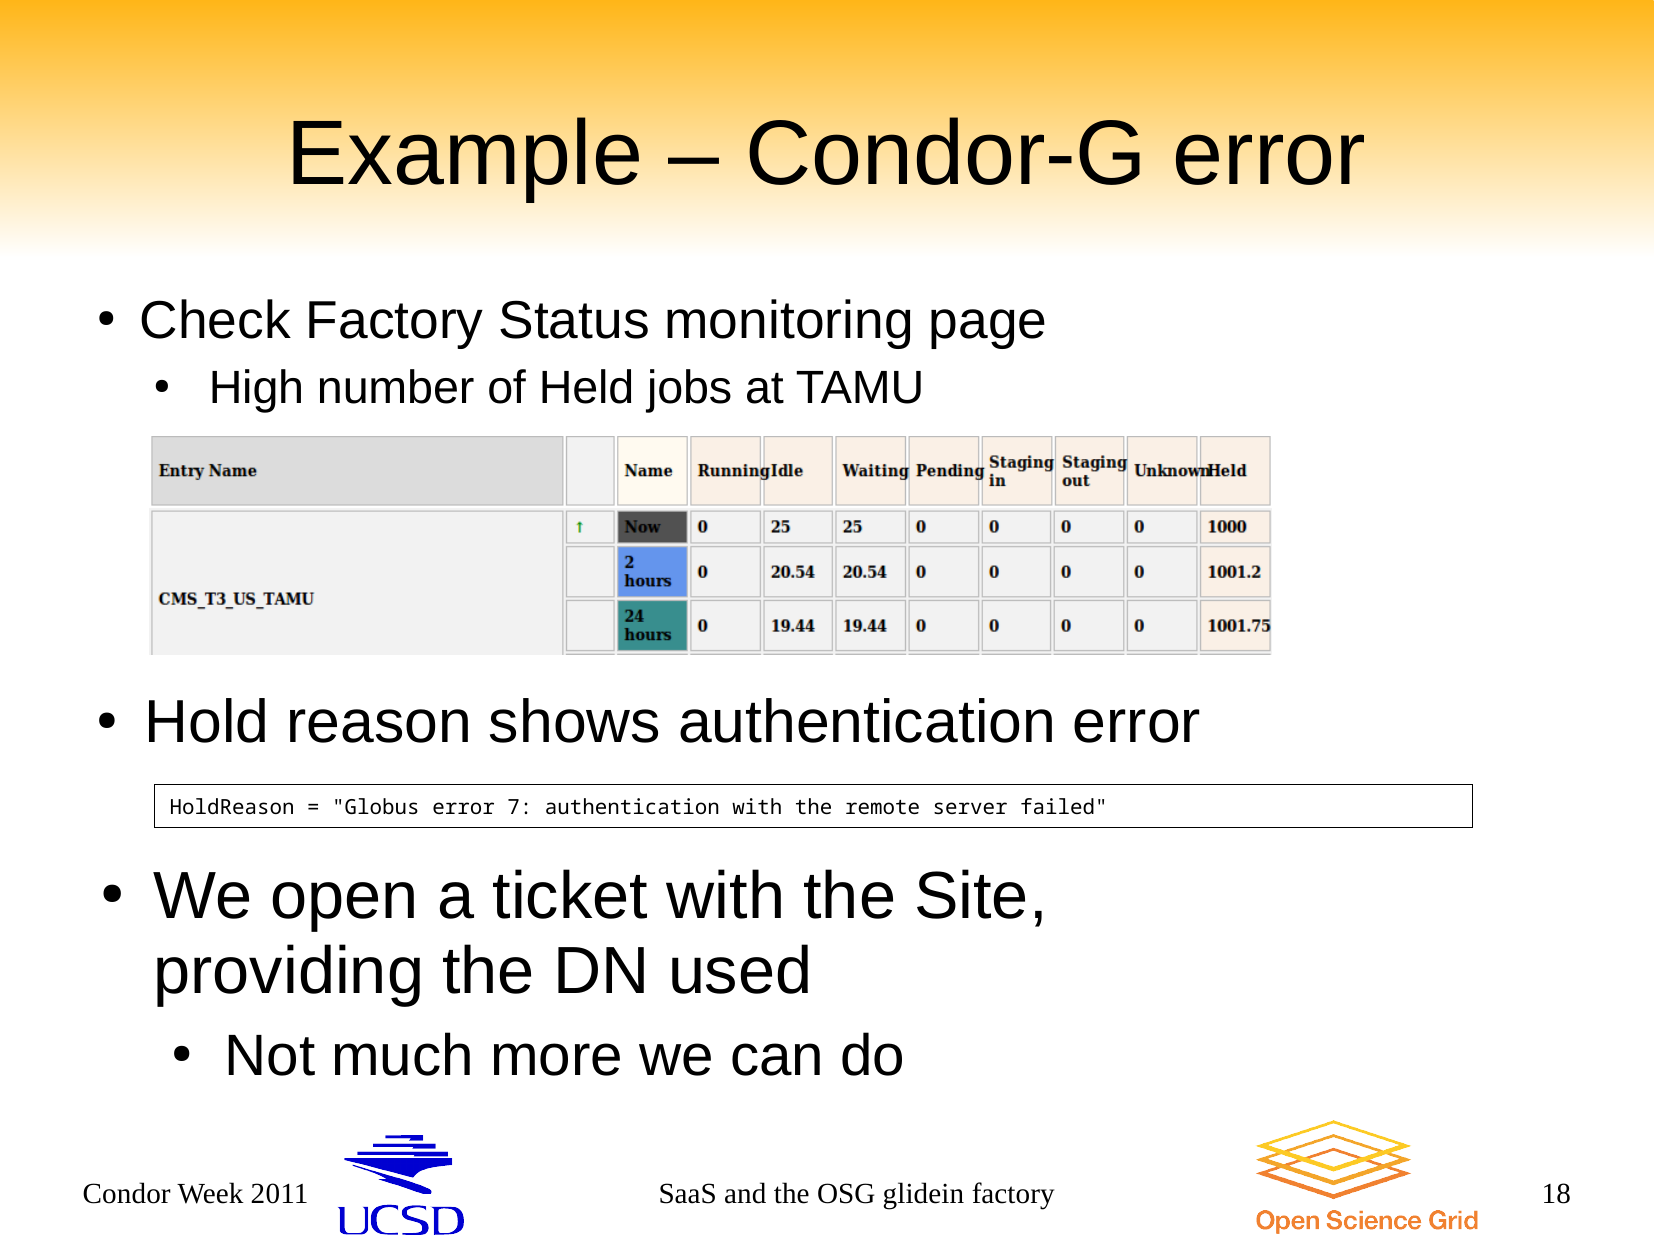

# Example – Condor-G error
Check Factory Status monitoring page
 High number of Held jobs at TAMU
Hold reason shows authentication error
HoldReason = "Globus error 7: authentication with the remote server failed"
We open a ticket with the Site,
providing the DN used
Not much more we can do
Condor Week 2011
SaaS and the OSG glidein factory
18